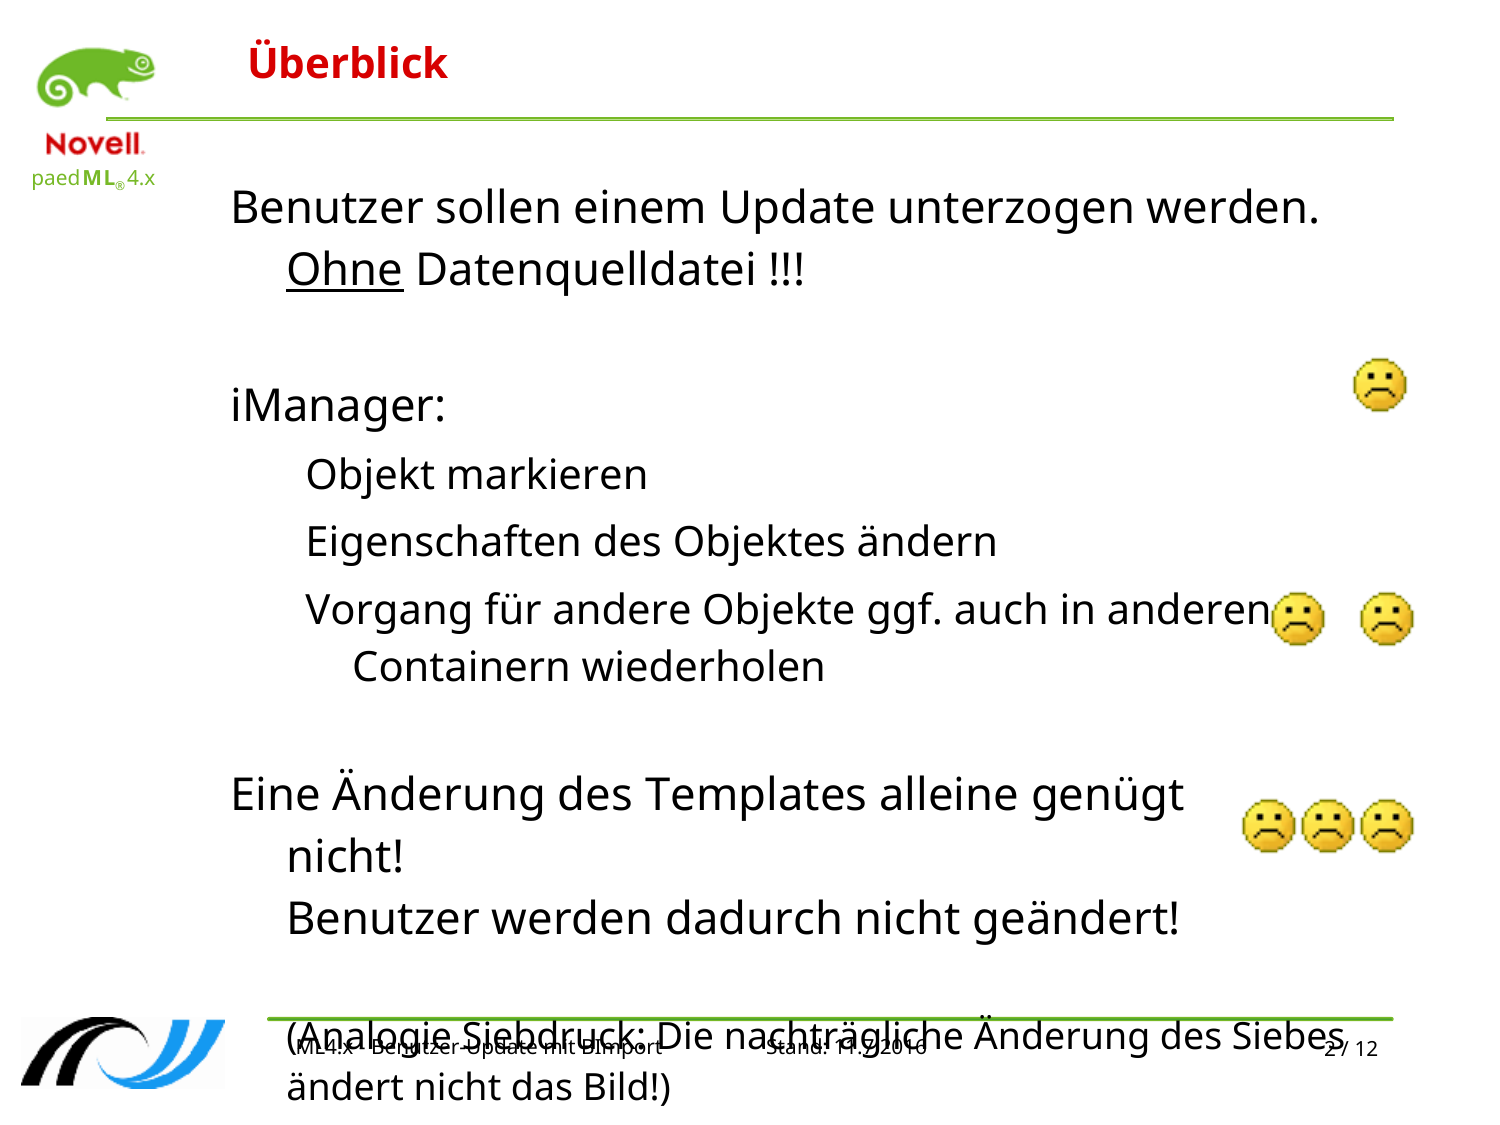

# Überblick
Benutzer sollen einem Update unterzogen werden.
Ohne Datenquelldatei !!!
iManager:
Objekt markieren
Eigenschaften des Objektes ändern
Vorgang für andere Objekte ggf. auch in anderen Containern wiederholen
Eine Änderung des Templates alleine genügt
nicht!
Benutzer werden dadurch nicht geändert!
(Analogie Siebdruck: Die nachträgliche Änderung des Siebes ändert nicht das Bild!)
ML4.x - Benutzer-Update mit BImport
11.7.2016
2